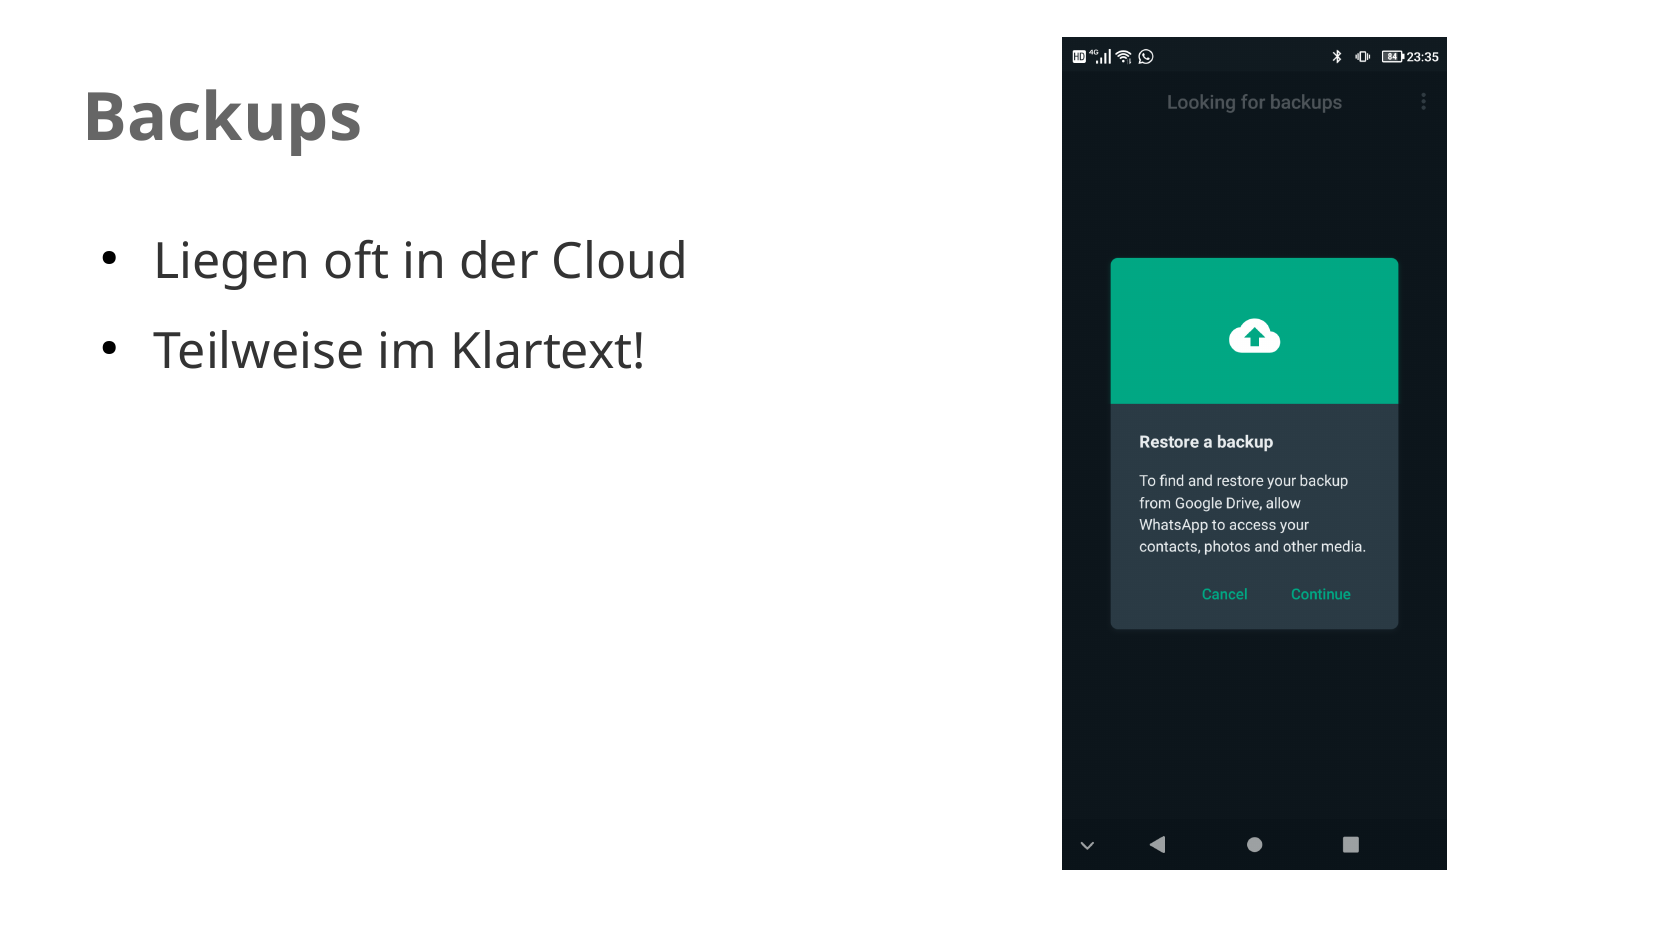

# Backups
Liegen oft in der Cloud
Teilweise im Klartext!